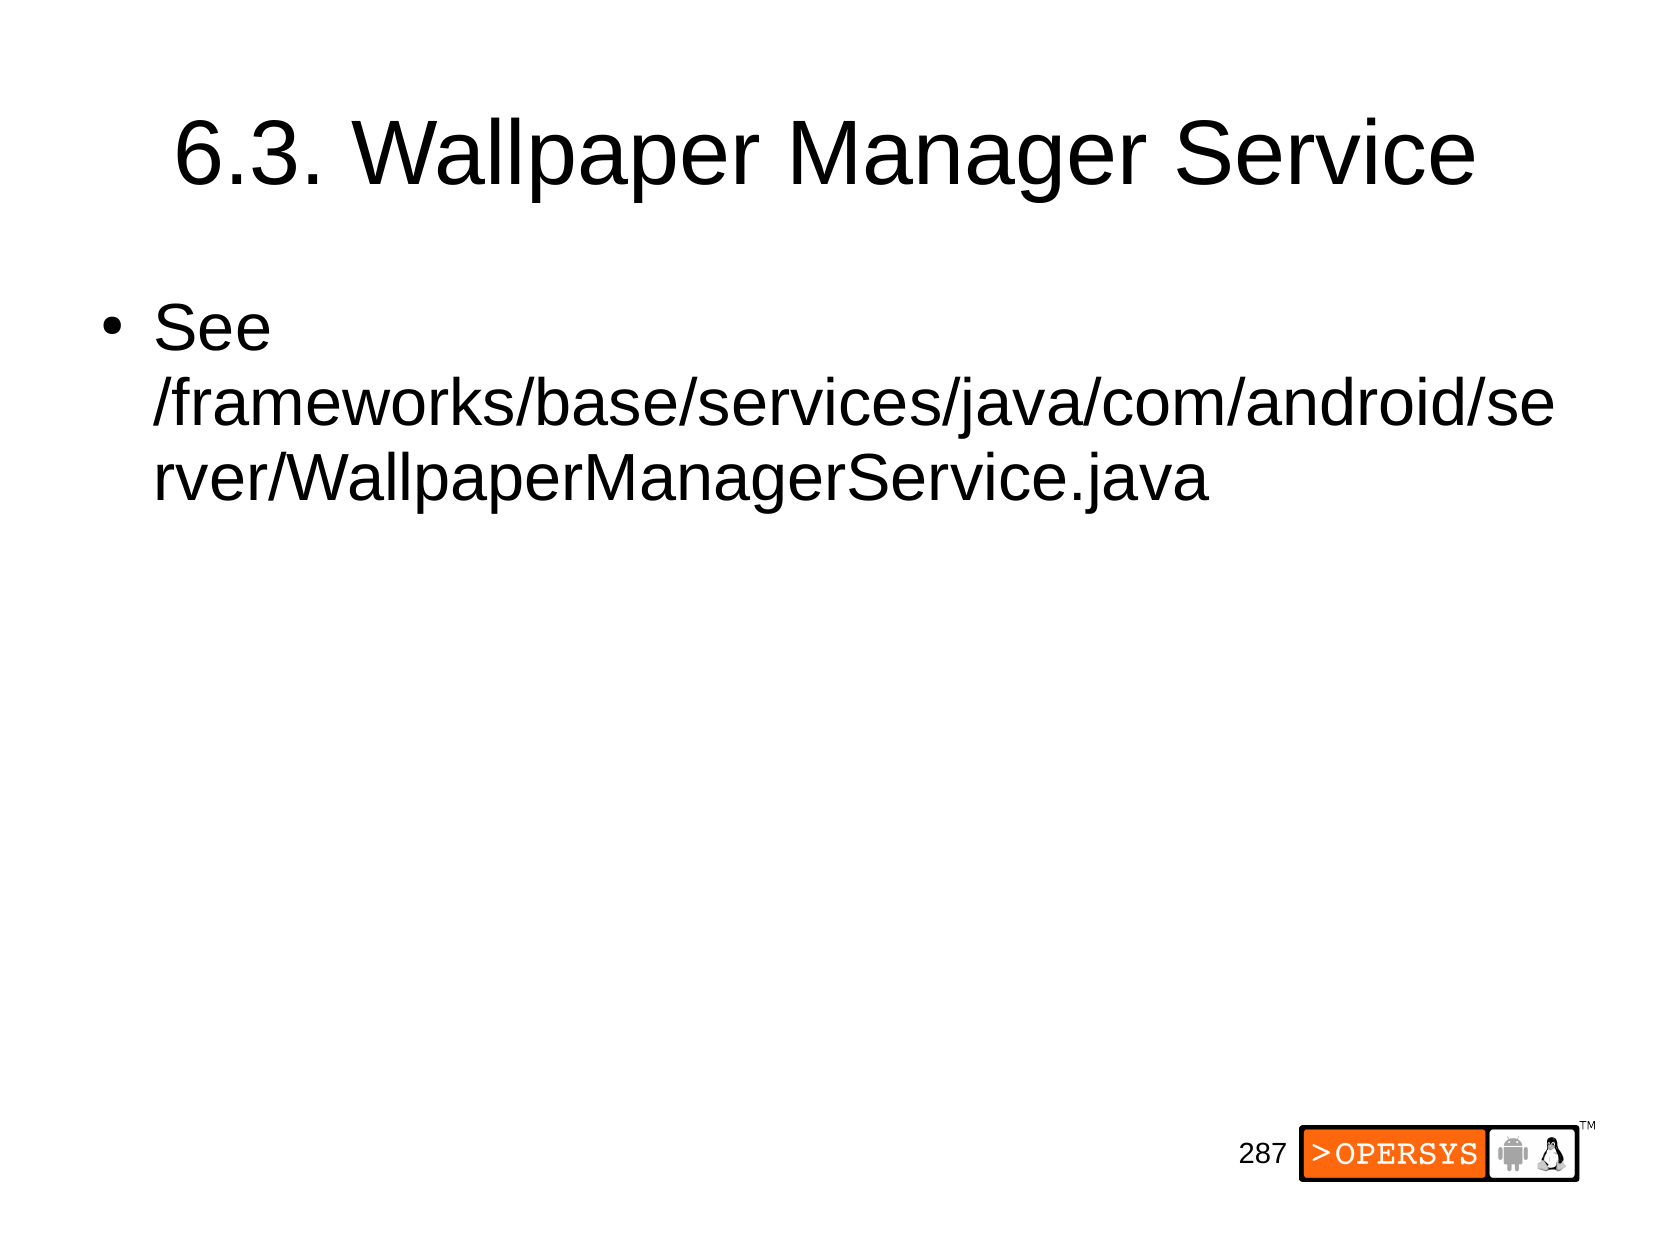

# 6.3. Wallpaper Manager Service
See /frameworks/base/services/java/com/android/server/WallpaperManagerService.java